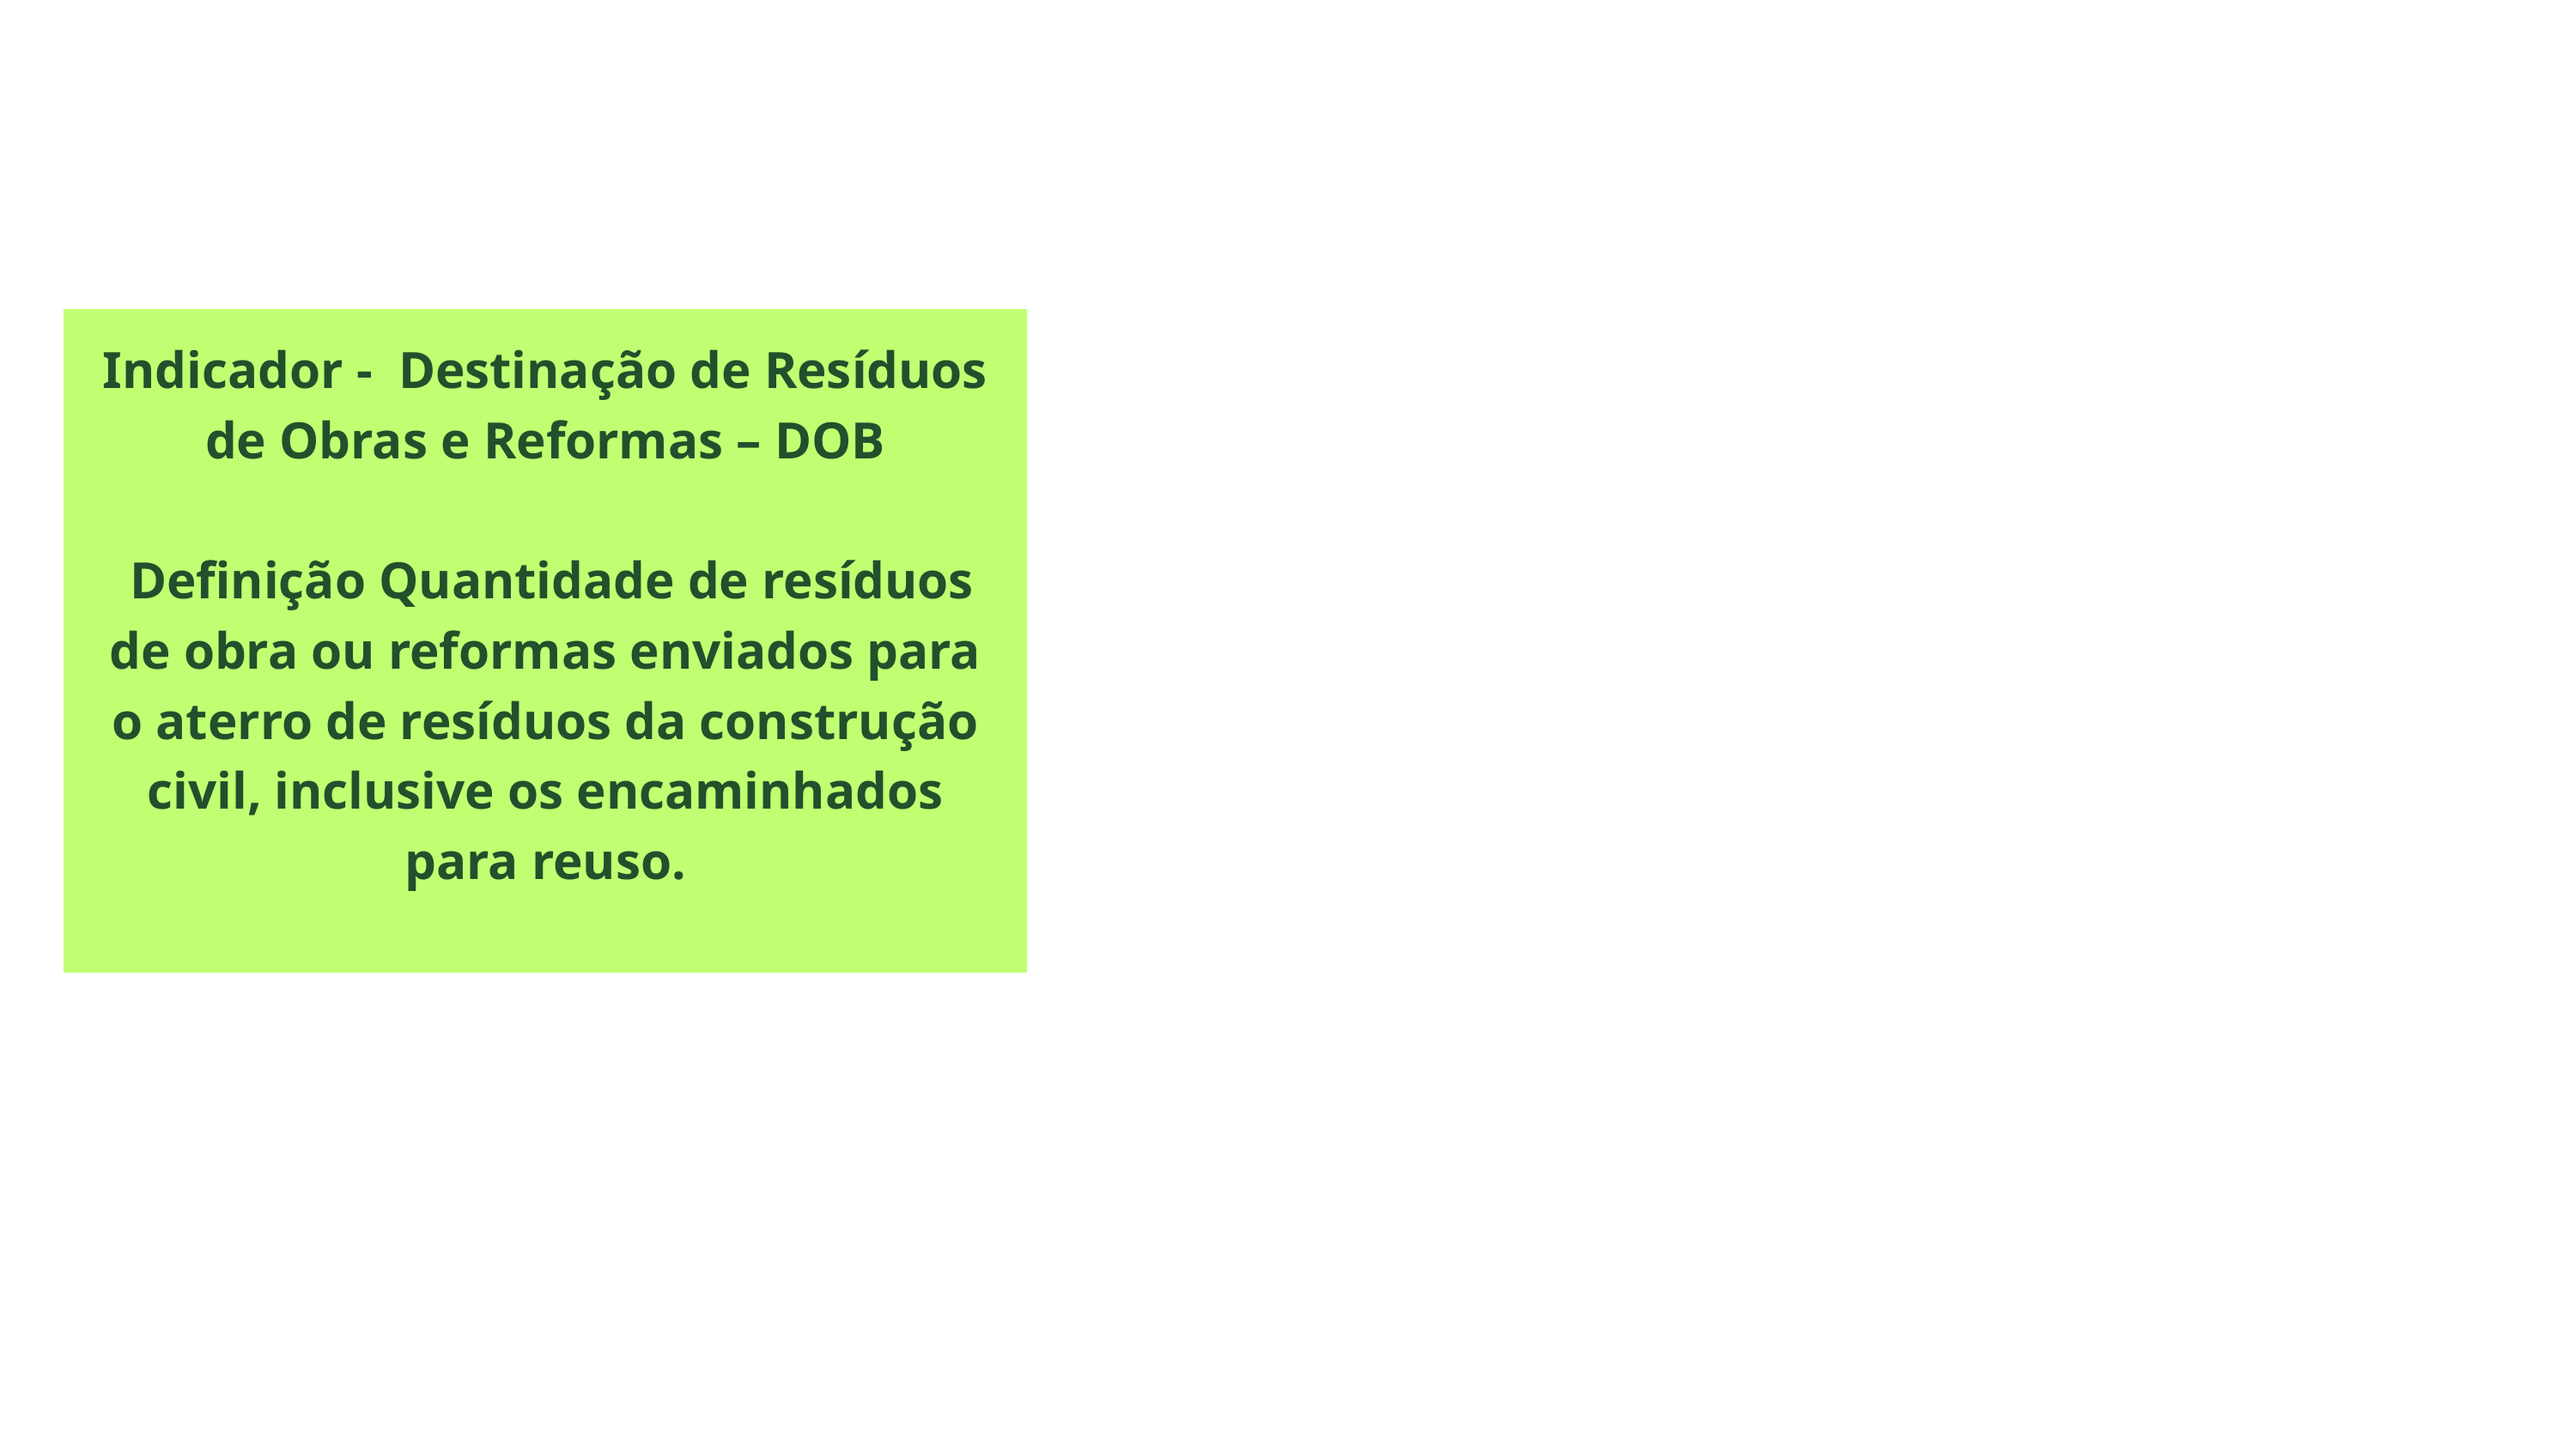

Fórmula: Quantidade de resíduos de obra destinados à reciclagem.
Polaridade: Quanto maior o valor, melhor o desempenho.
Periodicidade: Mensal.
Metodologia Análise de Desempenho: Anual
Unidade responsável pelas metas: Secretaria de Governança e Gestão Estratégica.
Indicador - Destinação de Resíduos de Obras e Reformas – DOB
 Definição Quantidade de resíduos de obra ou reformas enviados para o aterro de resíduos da construção civil, inclusive os encaminhados para reuso.